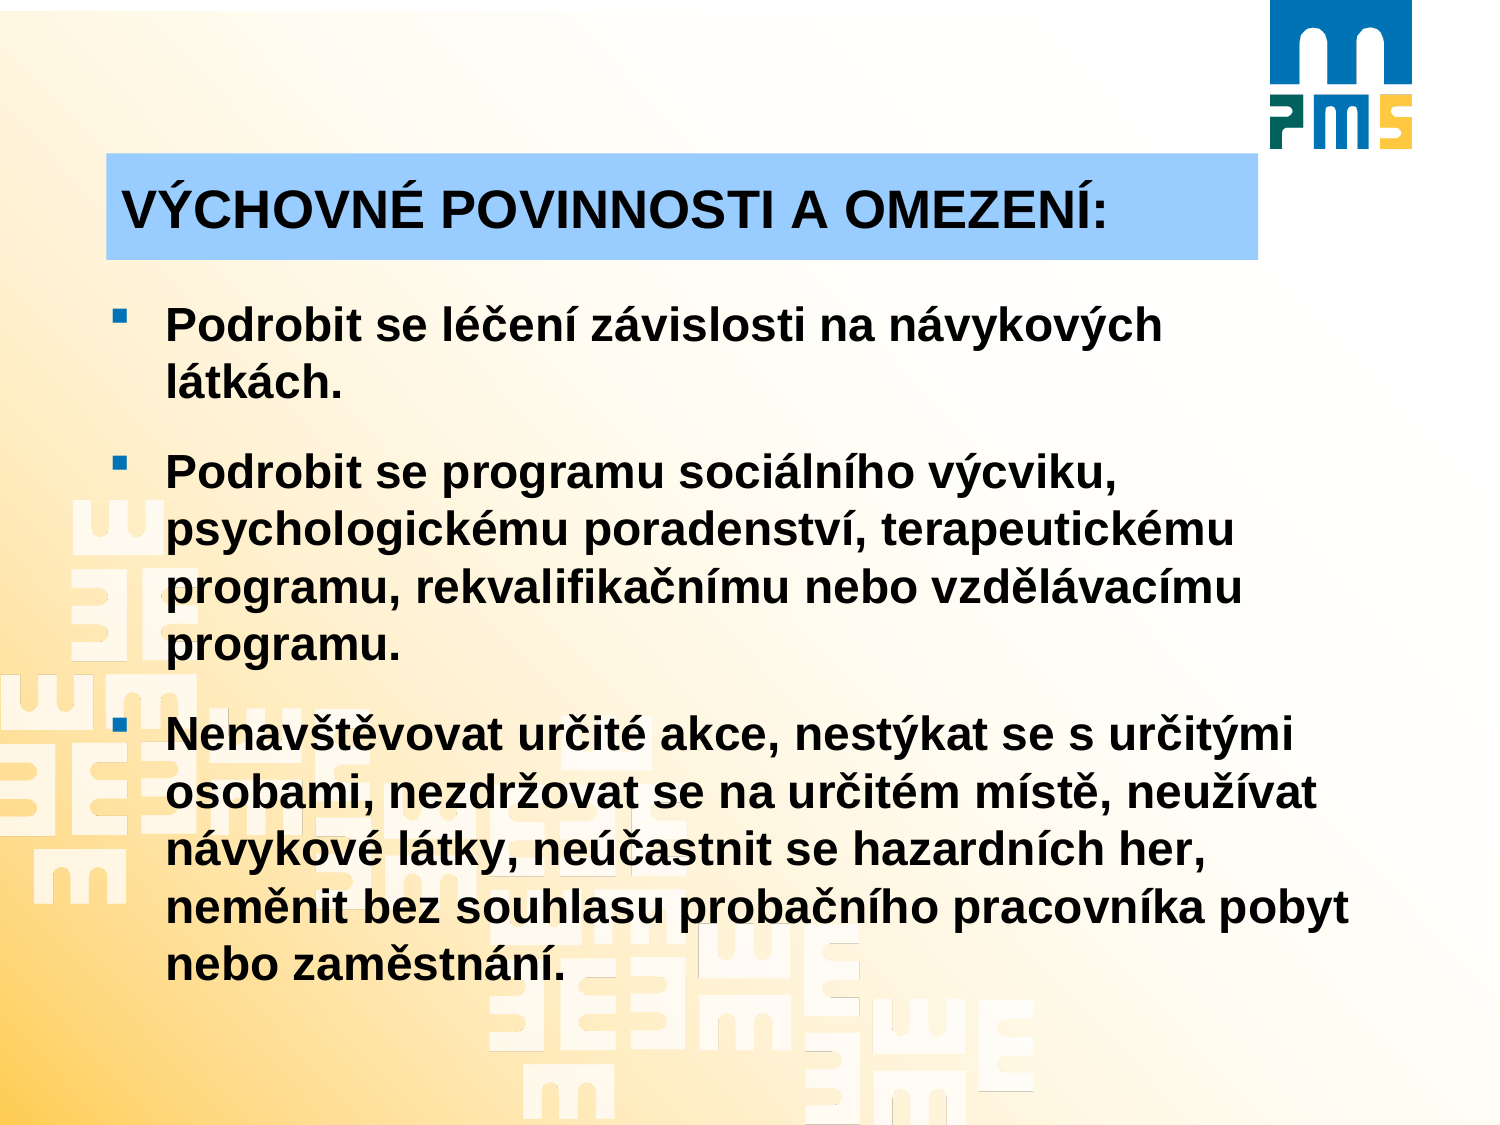

# VÝCHOVNÉ POVINNOSTI A OMEZENÍ:
Podrobit se léčení závislosti na návykových látkách.
Podrobit se programu sociálního výcviku, psychologickému poradenství, terapeutickému programu, rekvalifikačnímu nebo vzdělávacímu programu.
Nenavštěvovat určité akce, nestýkat se s určitými osobami, nezdržovat se na určitém místě, neužívat návykové látky, neúčastnit se hazardních her, neměnit bez souhlasu probačního pracovníka pobyt nebo zaměstnání.